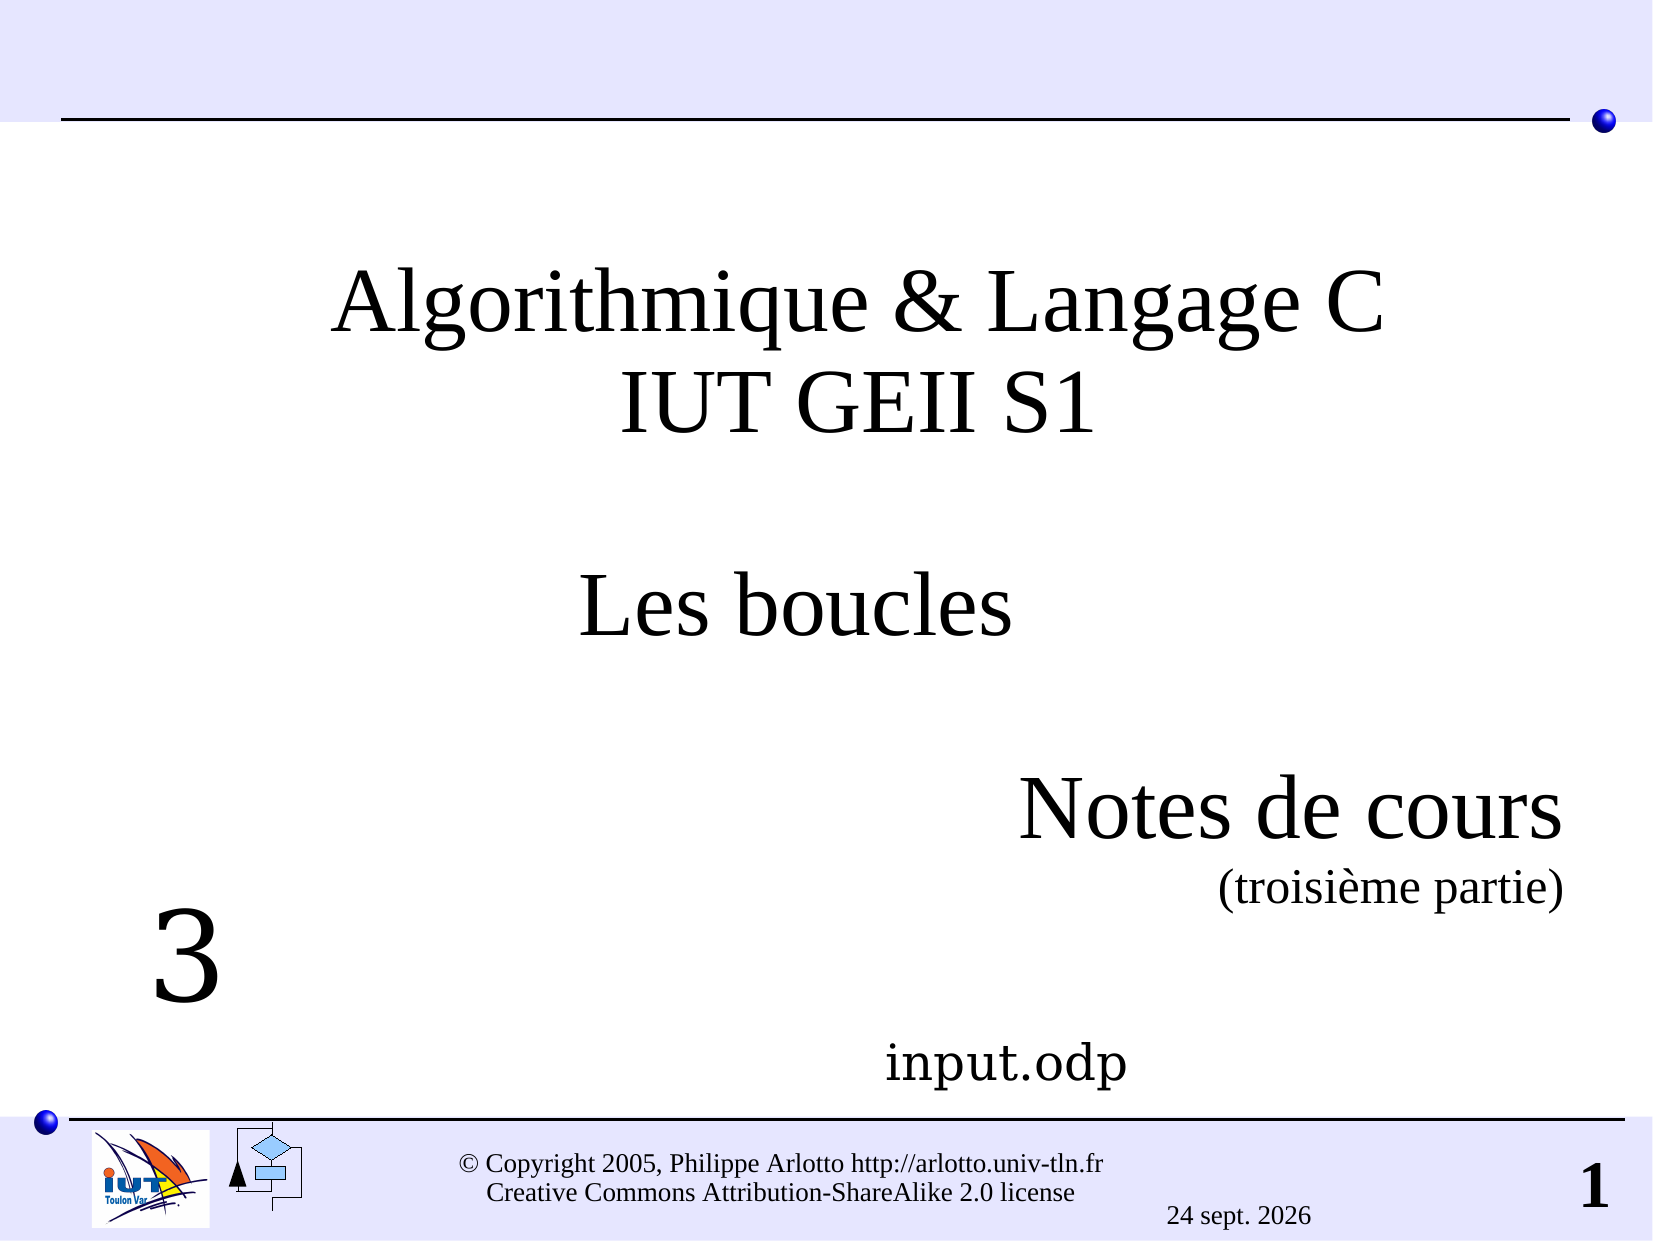

#
Algorithmique & Langage C
IUT GEII S1
Les boucles
Notes de cours
(troisième partie)
3
input.odp